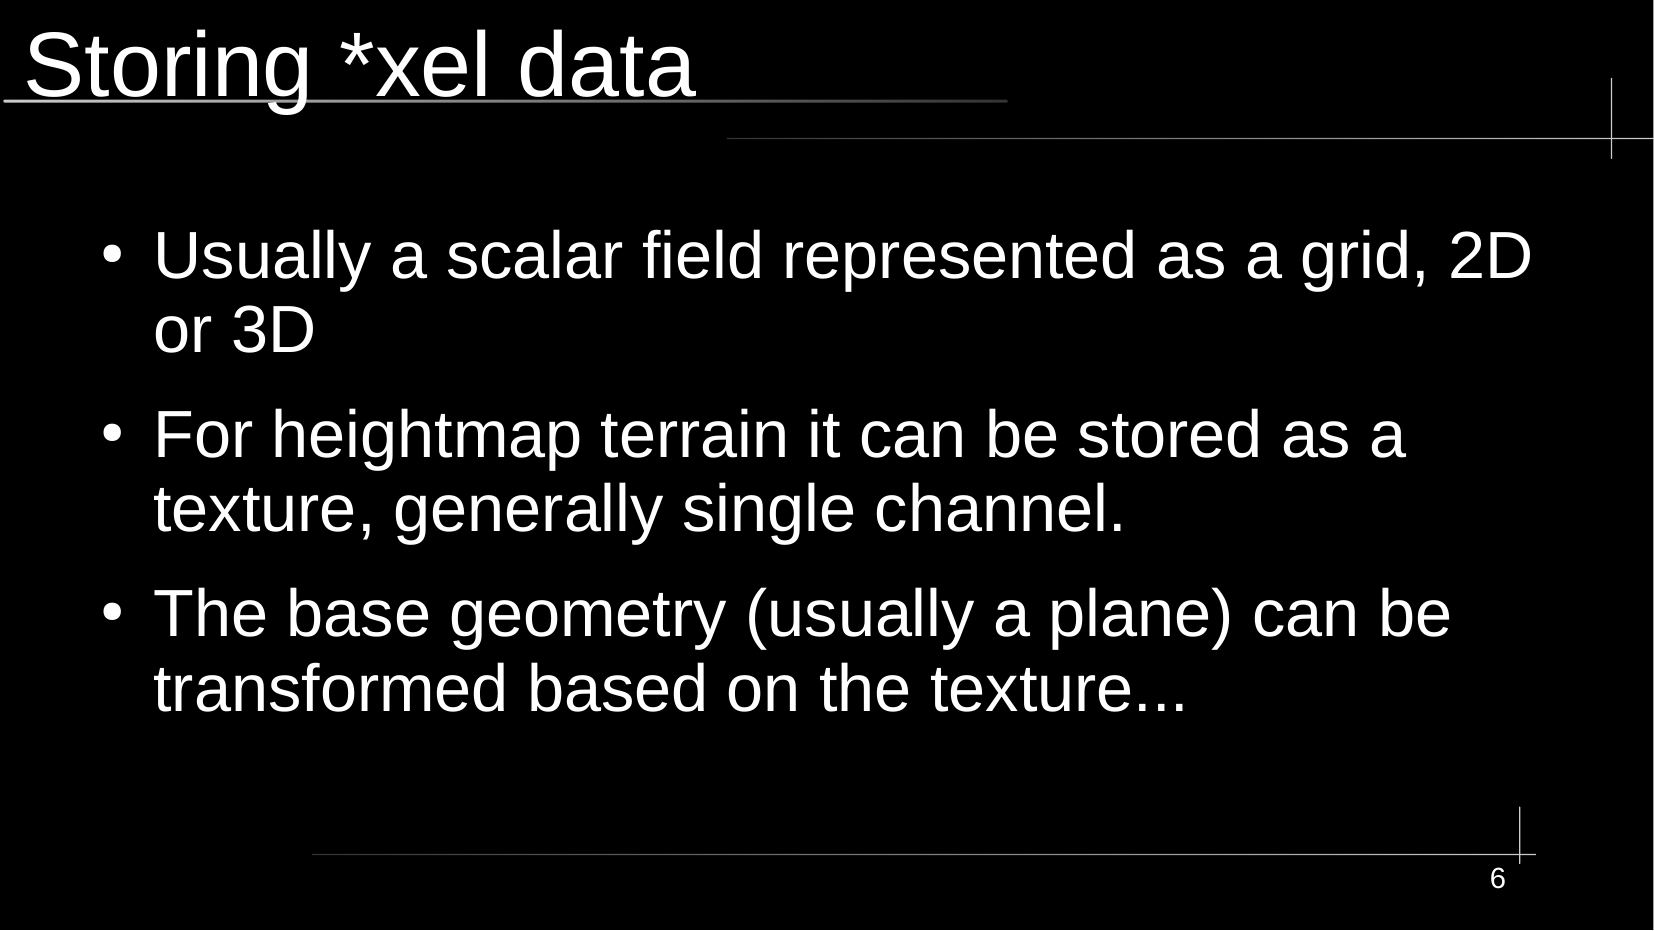

# Storing *xel data
Usually a scalar field represented as a grid, 2D or 3D
For heightmap terrain it can be stored as a texture, generally single channel.
The base geometry (usually a plane) can be transformed based on the texture...
6